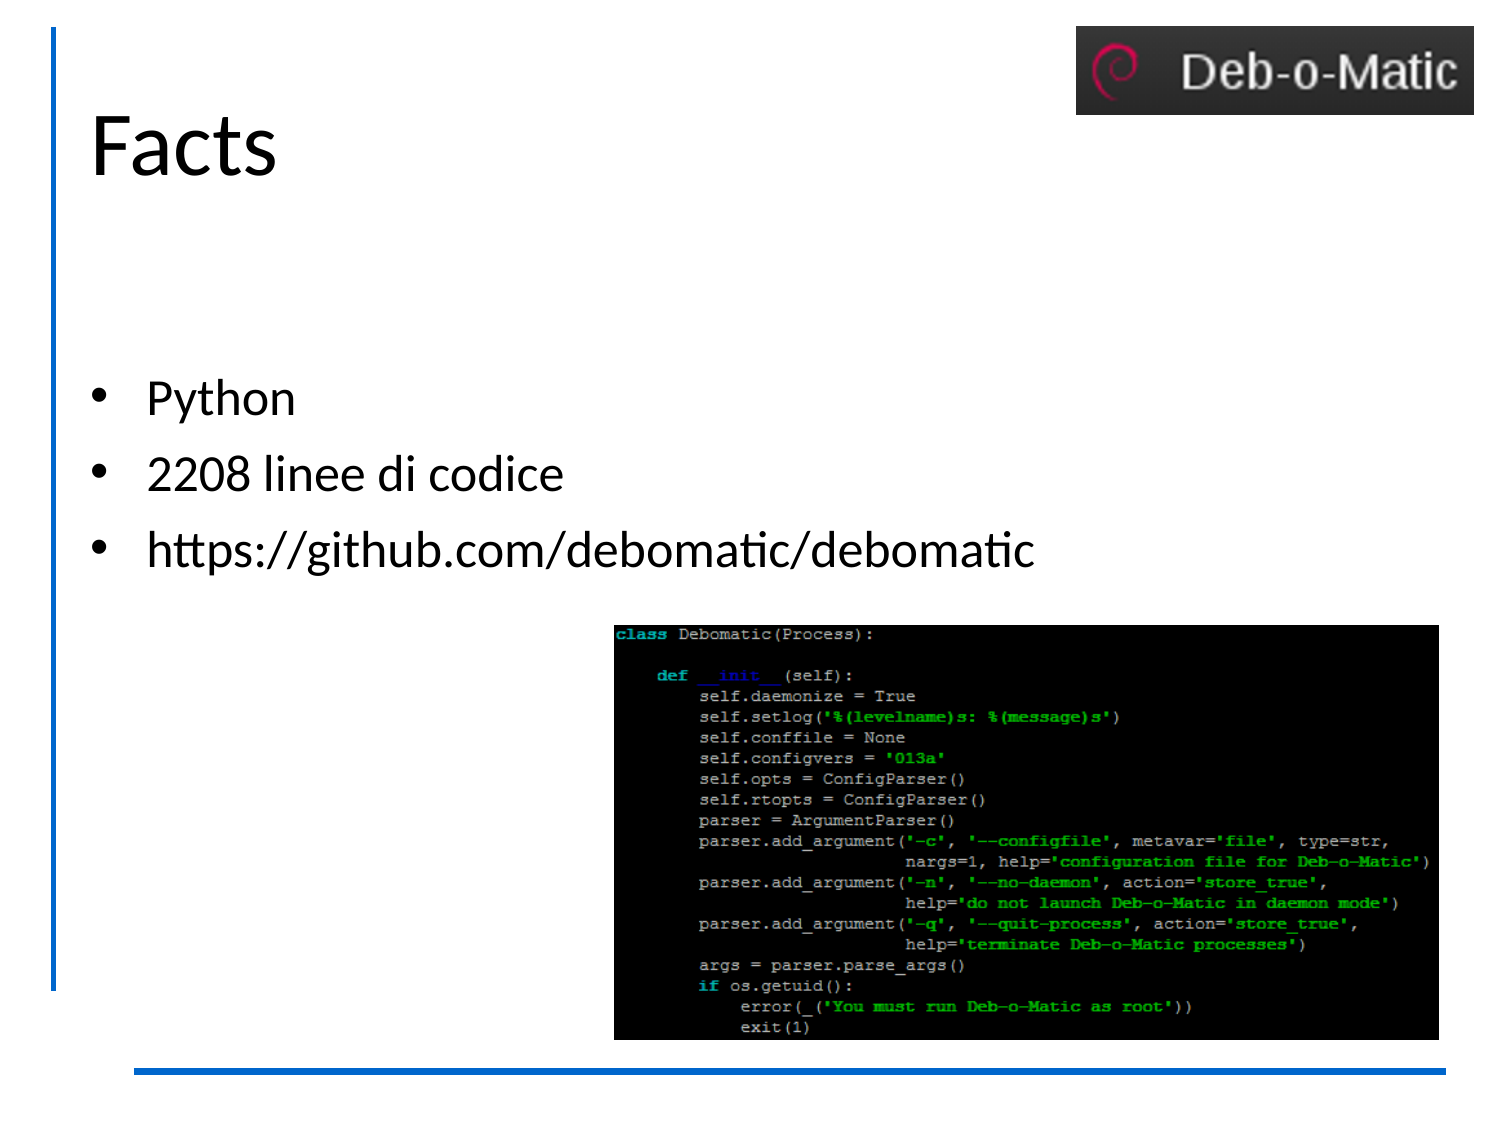

# Facts
Python
2208 linee di codice
https://github.com/debomatic/debomatic